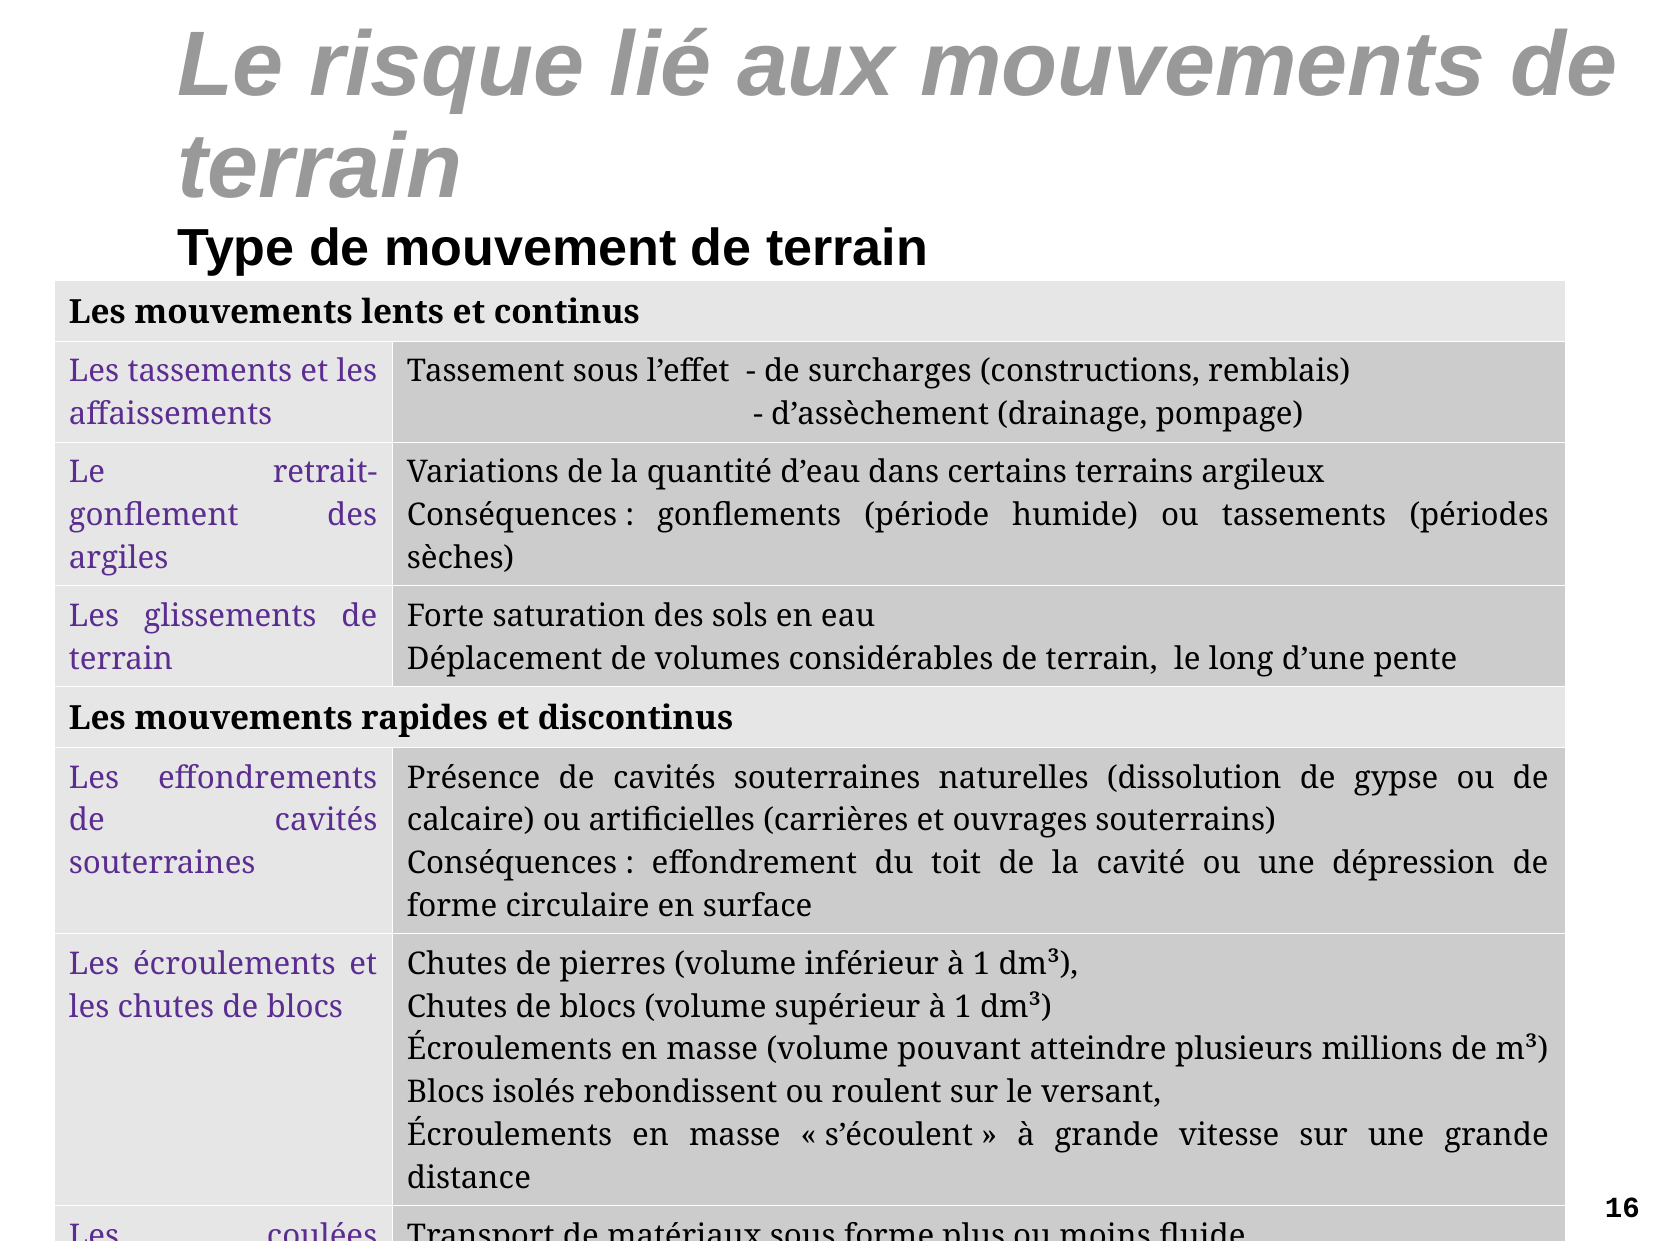

# Le risque lié aux mouvements de terrain
Type de mouvement de terrain
| Les mouvements lents et continus | |
| --- | --- |
| Les tassements et les affaissements | Tassement sous l’effet - de surcharges (constructions, remblais) - d’assèchement (drainage, pompage) |
| Le retrait-gonflement des argiles | Variations de la quantité d’eau dans certains terrains argileux Conséquences : gonflements (période humide) ou tassements (périodes sèches) |
| Les glissements de terrain | Forte saturation des sols en eau Déplacement de volumes considérables de terrain, le long d’une pente |
| Les mouvements rapides et discontinus | |
| Les effondrements de cavités souterraines | Présence de cavités souterraines naturelles (dissolution de gypse ou de calcaire) ou artificielles (carrières et ouvrages souterrains) Conséquences : effondrement du toit de la cavité ou une dépression de forme circulaire en surface |
| Les écroulements et les chutes de blocs | Chutes de pierres (volume inférieur à 1 dm³), Chutes de blocs (volume supérieur à 1 dm³) Écroulements en masse (volume pouvant atteindre plusieurs millions de m³) Blocs isolés rebondissent ou roulent sur le versant, Écroulements en masse « s’écoulent » à grande vitesse sur une grande distance |
| Les coulées boueuses et torrentielles | Transport de matériaux sous forme plus ou moins fluide Coulées boueuses → sur des pentes, par dégénérescence de certains glissements avec afflux d’eau. Coulées torrentielles → dans le lit de torrents au moment des crues. |